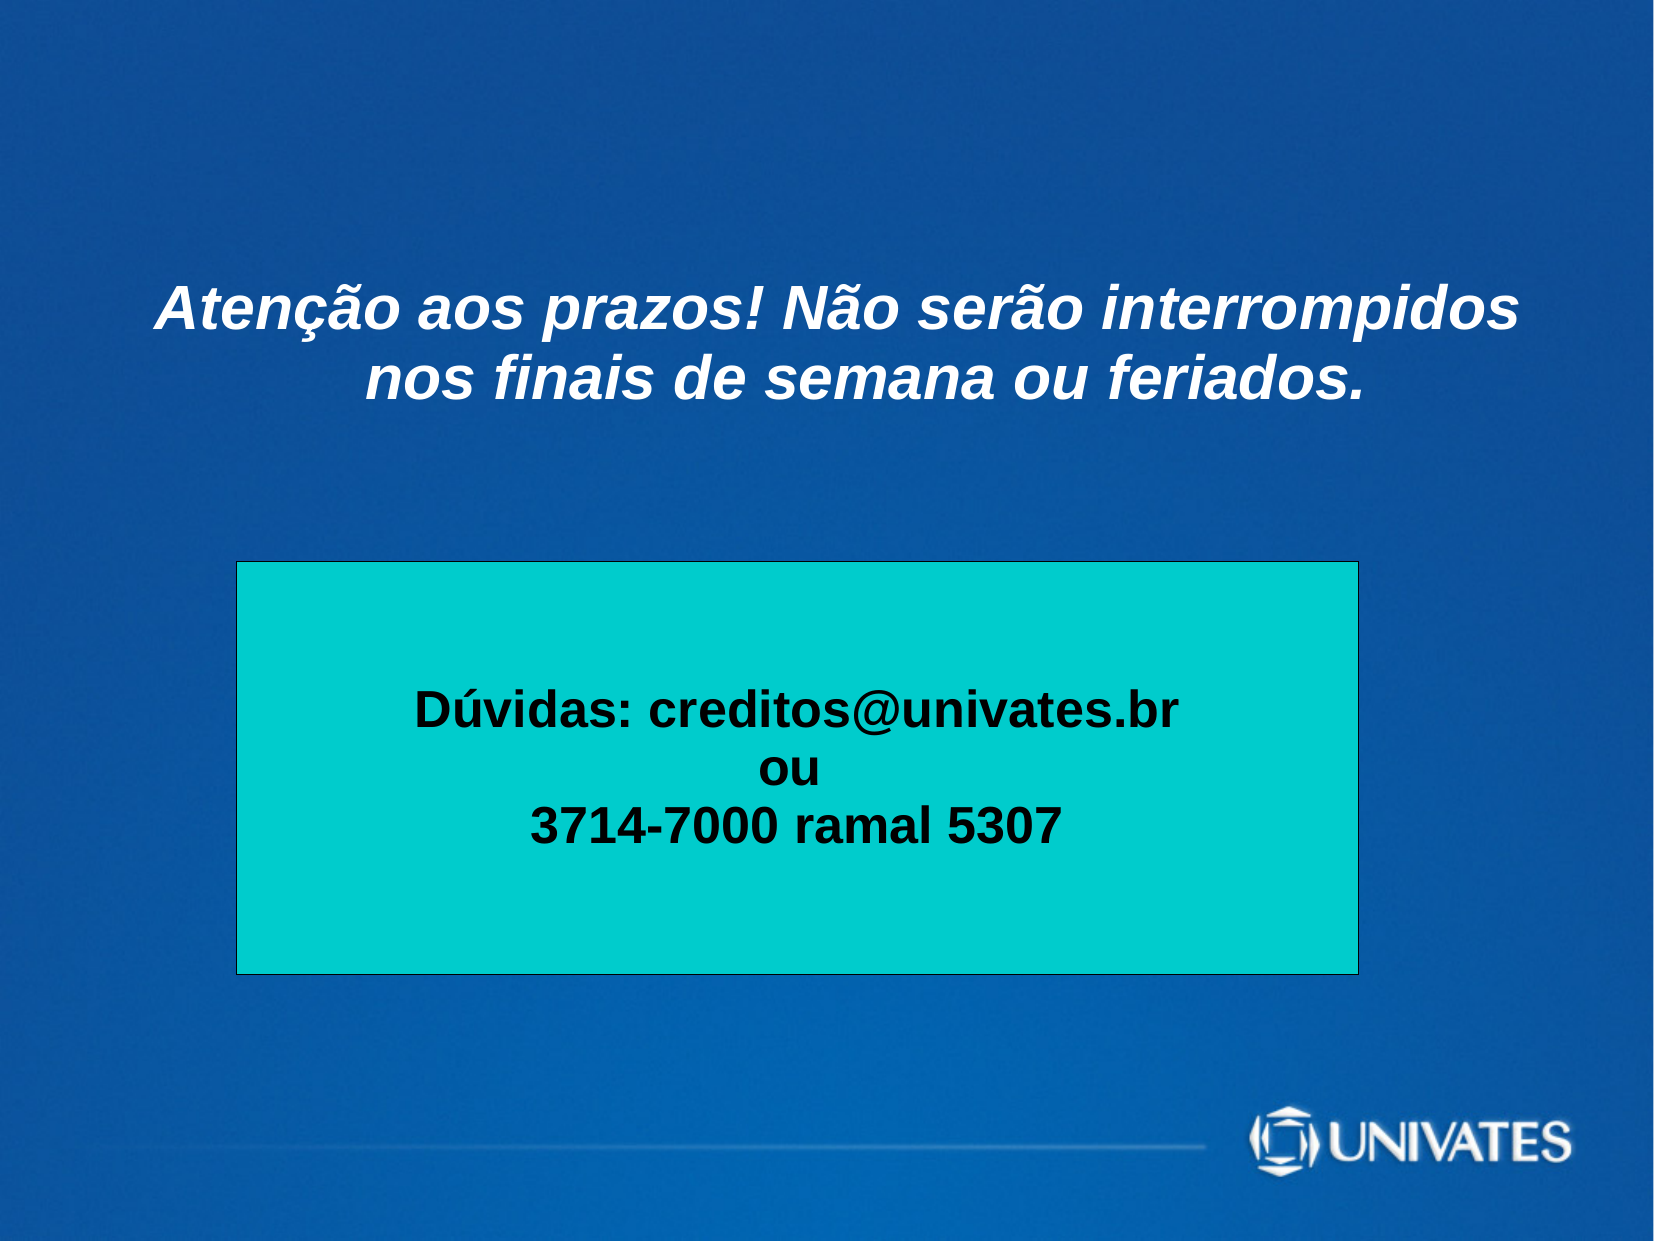

# Atenção aos prazos! Não serão interrompidos nos finais de semana ou feriados.
Dúvidas: creditos@univates.br
ou
3714-7000 ramal 5307